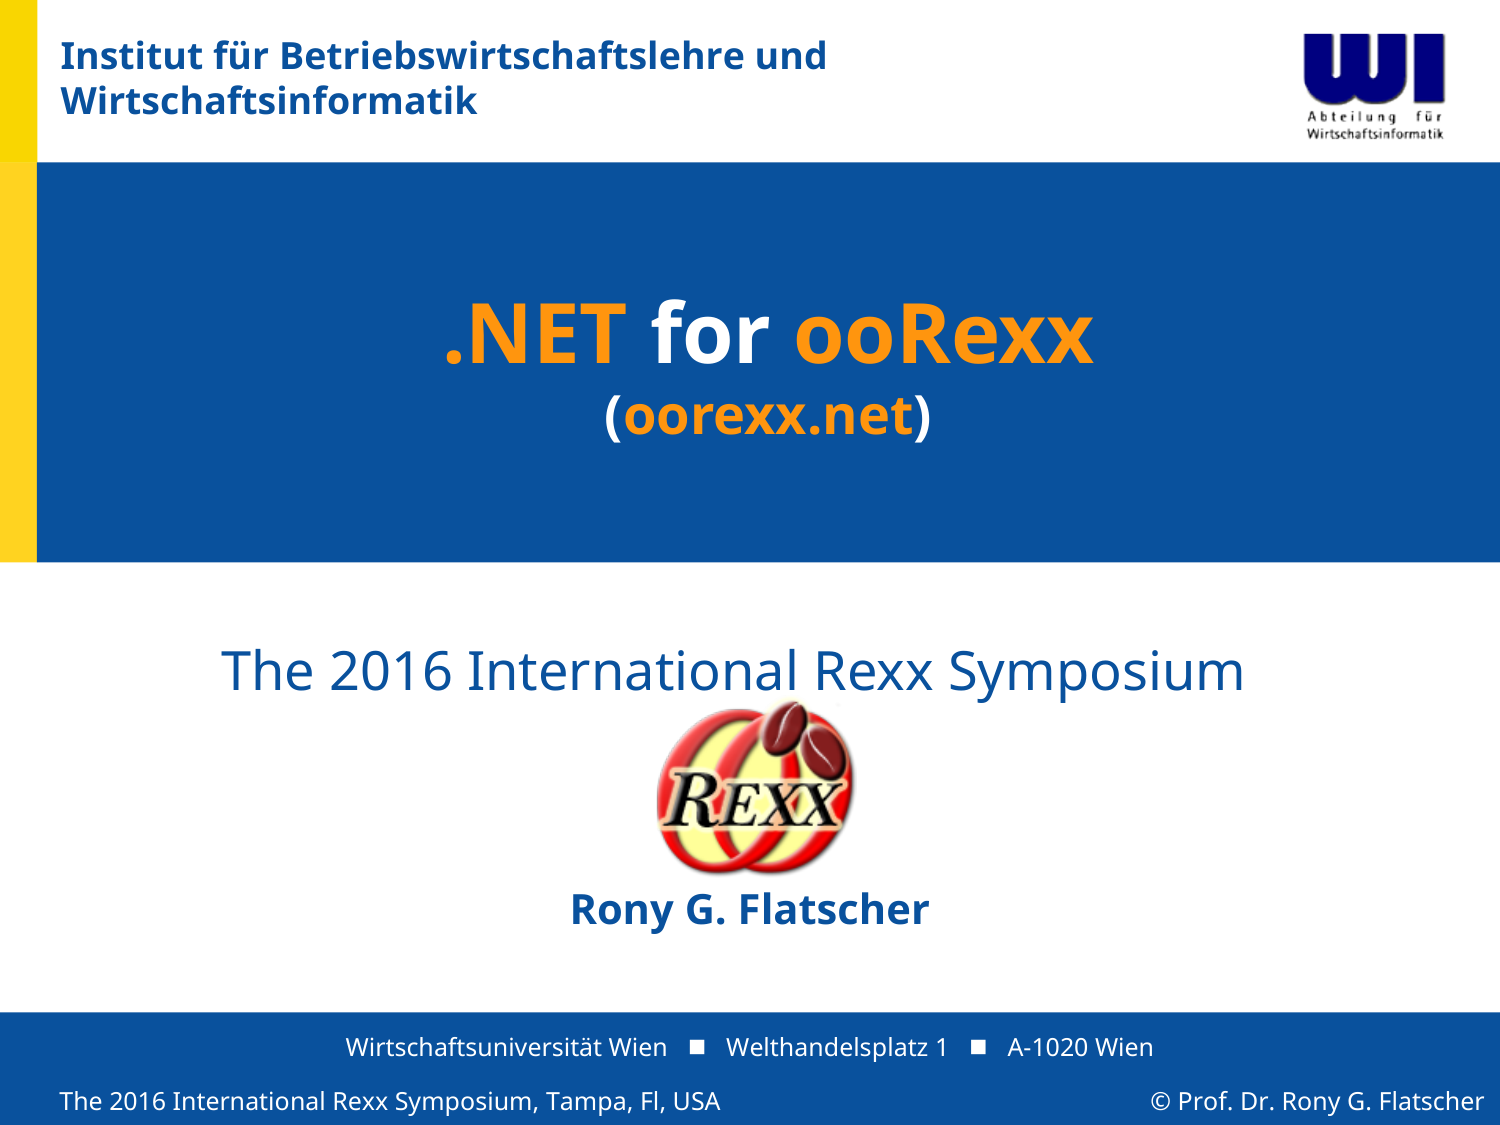

# .NET for ooRexx (oorexx.net)
The 2016 International Rexx Symposium